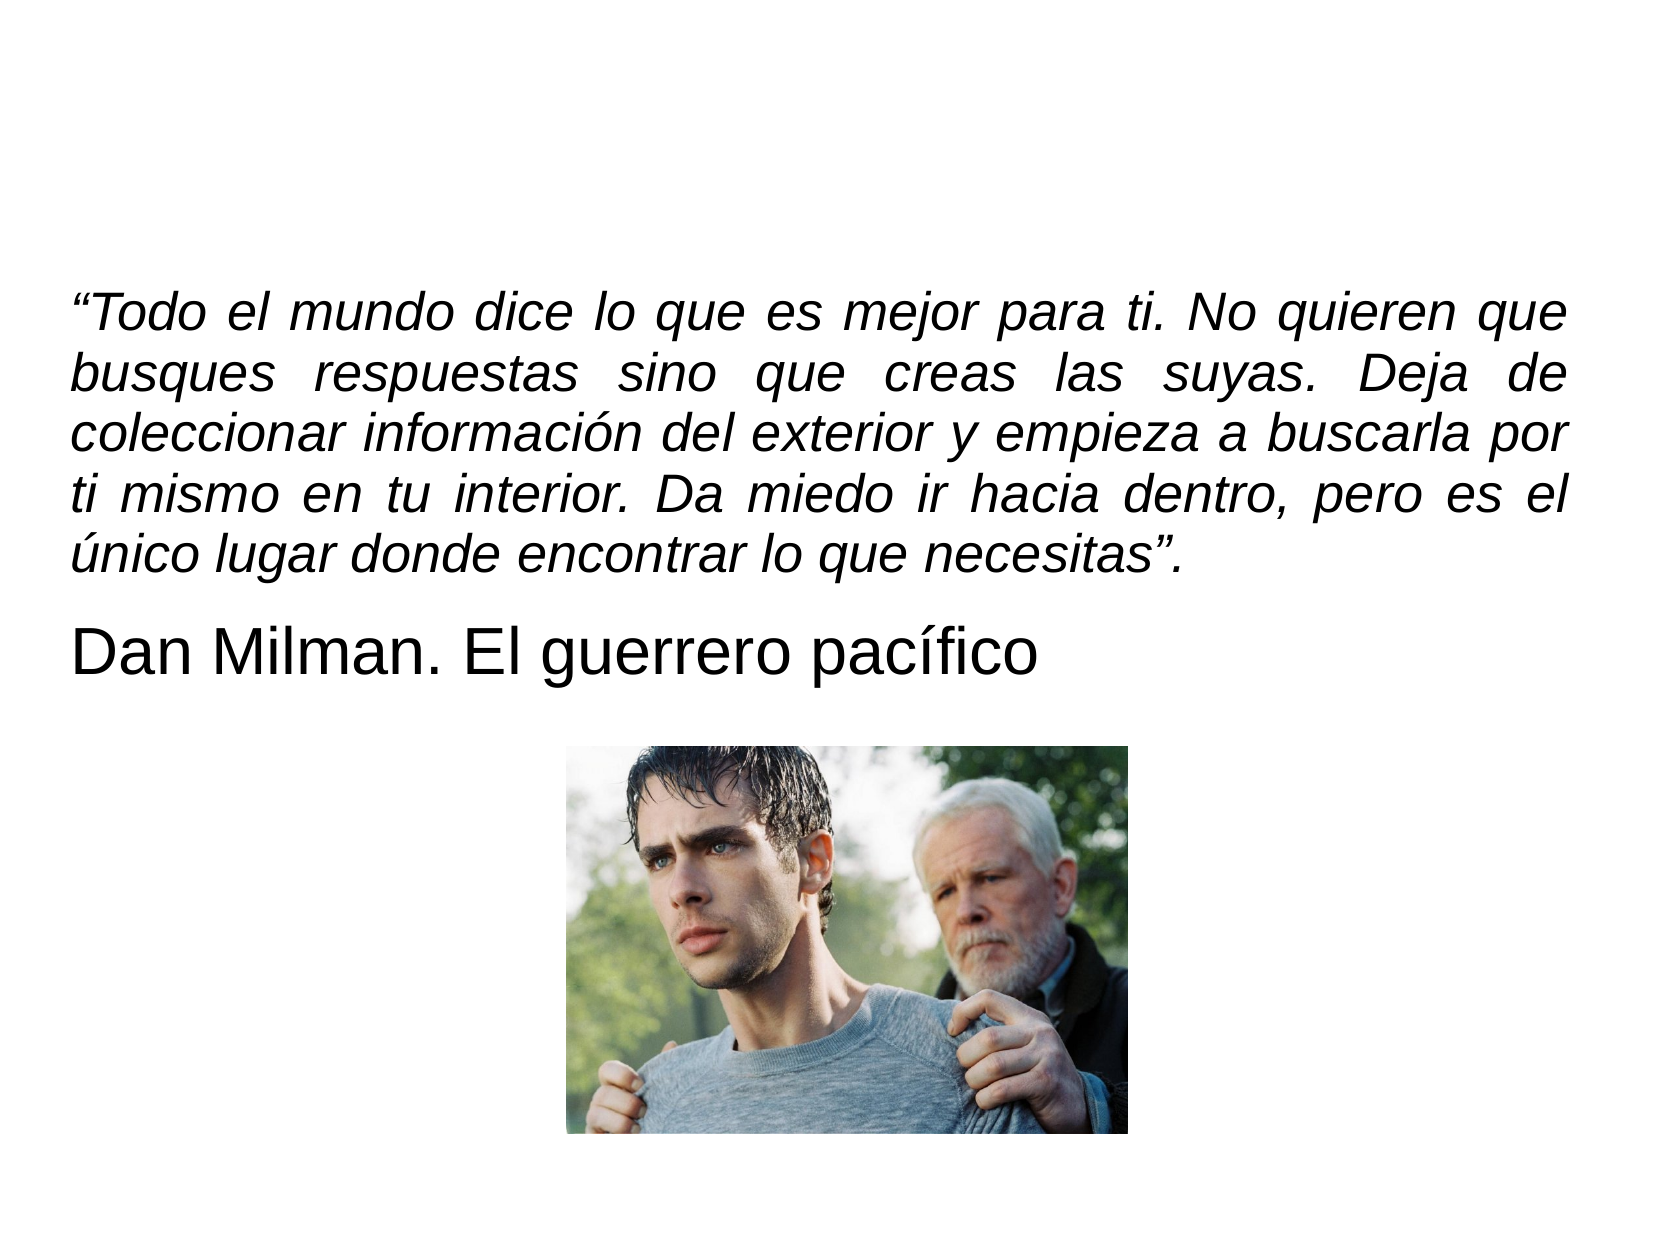

#
“Todo el mundo dice lo que es mejor para ti. No quieren que busques respuestas sino que creas las suyas. Deja de coleccionar información del exterior y empieza a buscarla por ti mismo en tu interior. Da miedo ir hacia dentro, pero es el único lugar donde encontrar lo que necesitas”.
Dan Milman. El guerrero pacífico